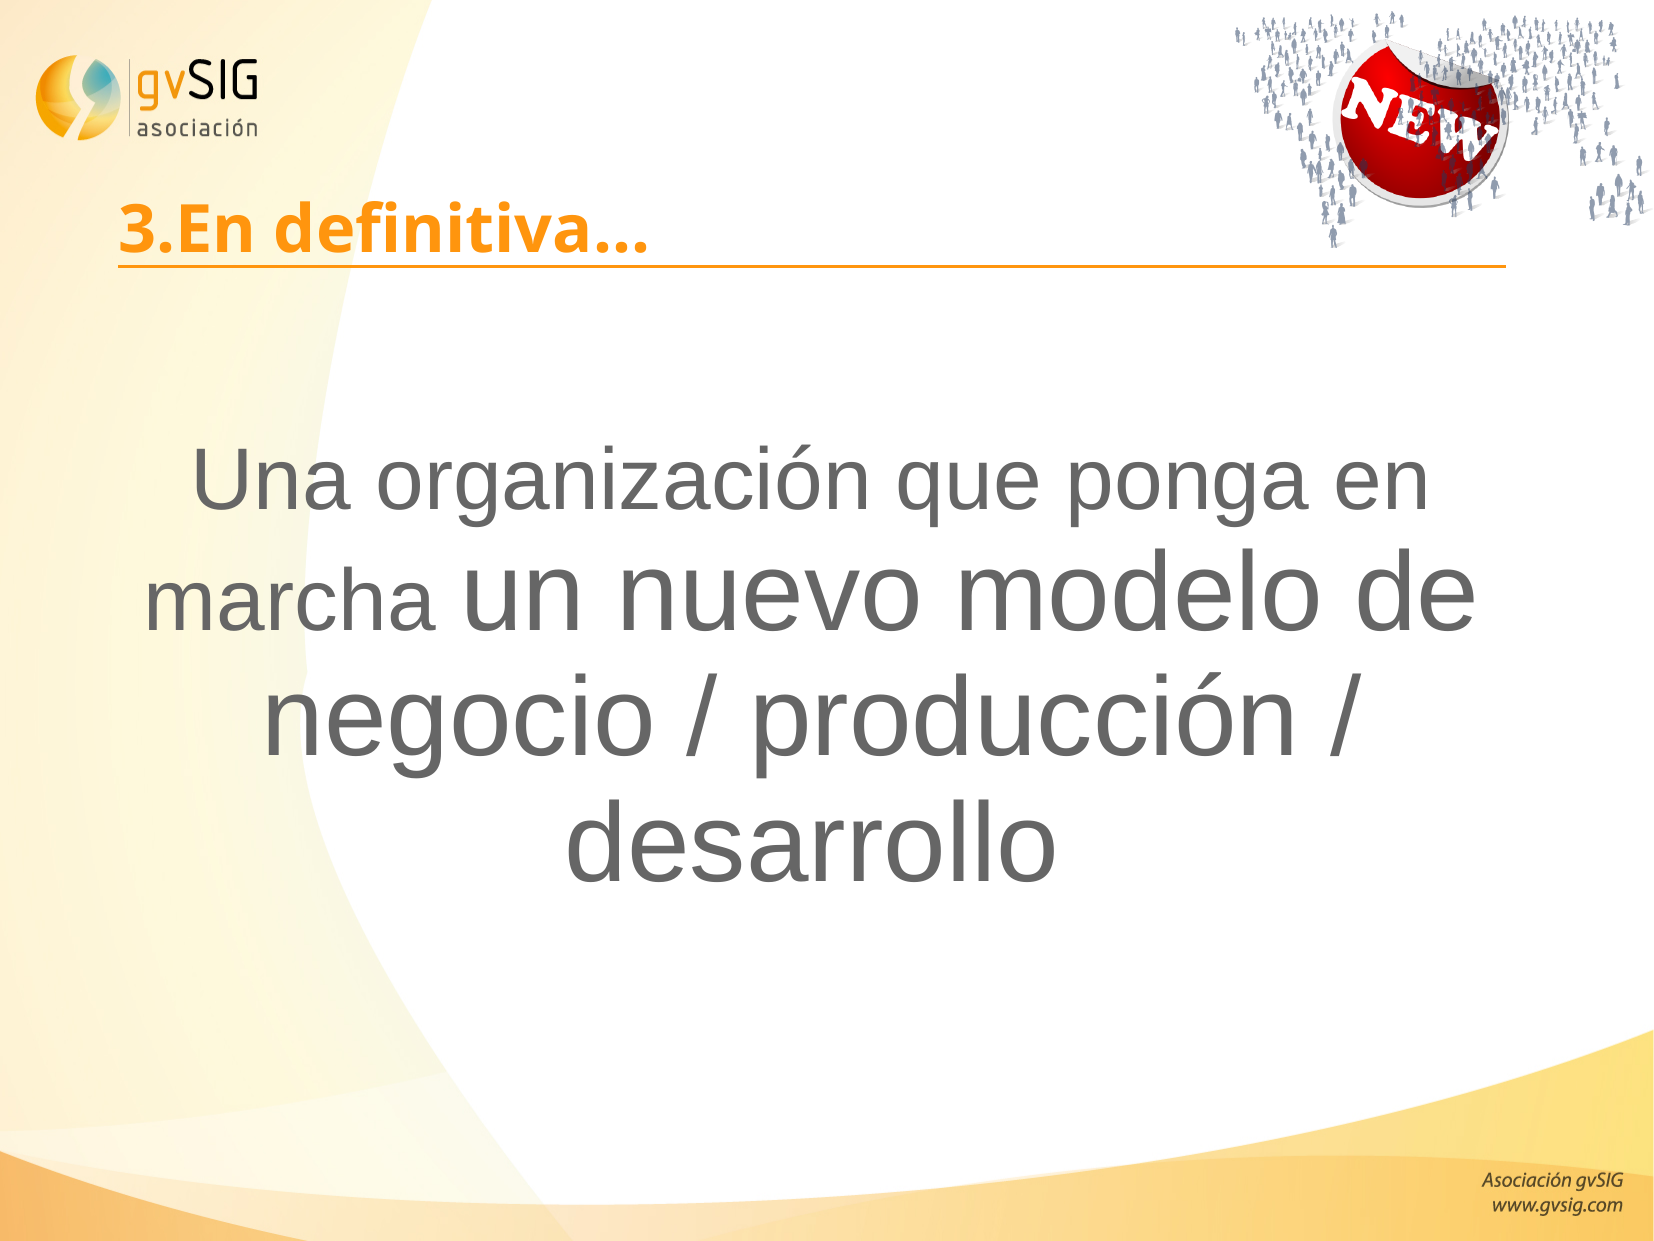

# 3.En definitiva...
Una organización que ponga en marcha un nuevo modelo de negocio / producción / desarrollo